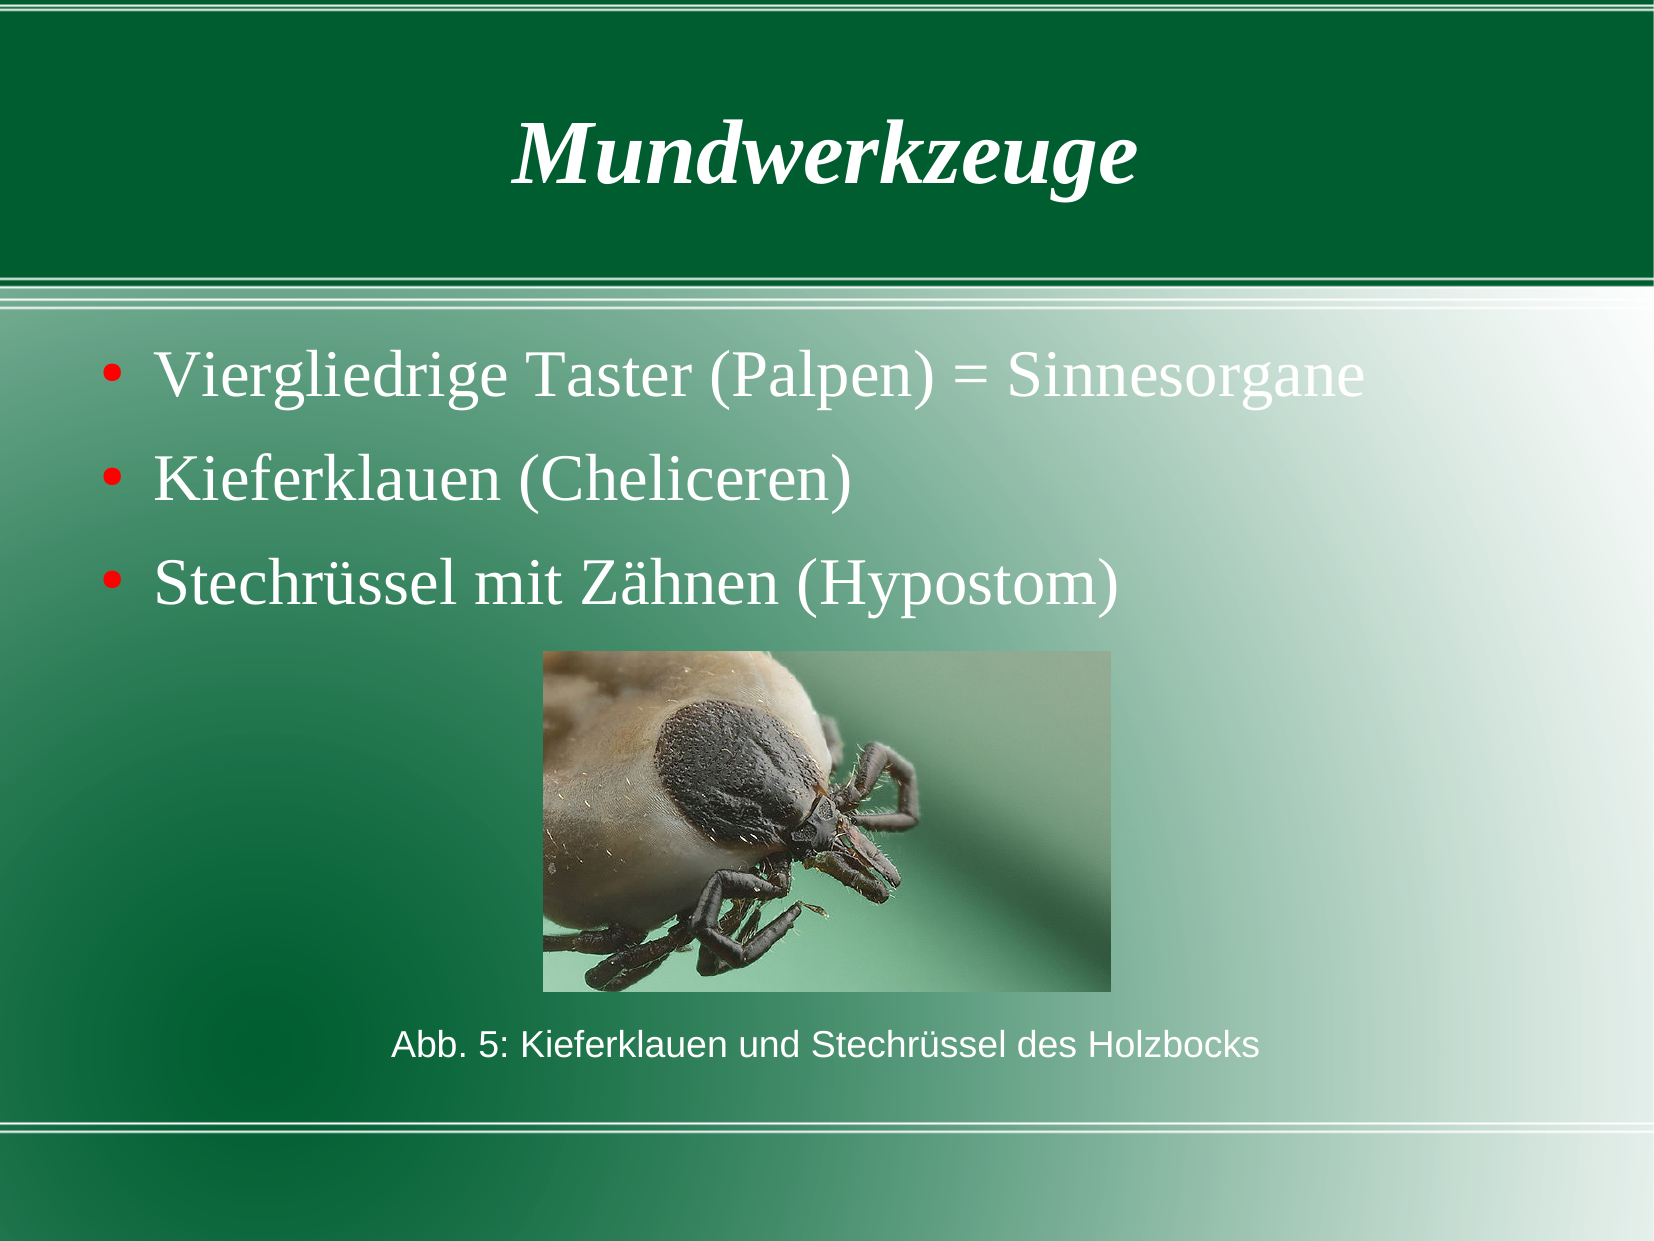

# Mundwerkzeuge
Viergliedrige Taster (Palpen) = Sinnesorgane
Kieferklauen (Cheliceren)
Stechrüssel mit Zähnen (Hypostom)
Abb. 5: Kieferklauen und Stechrüssel des Holzbocks